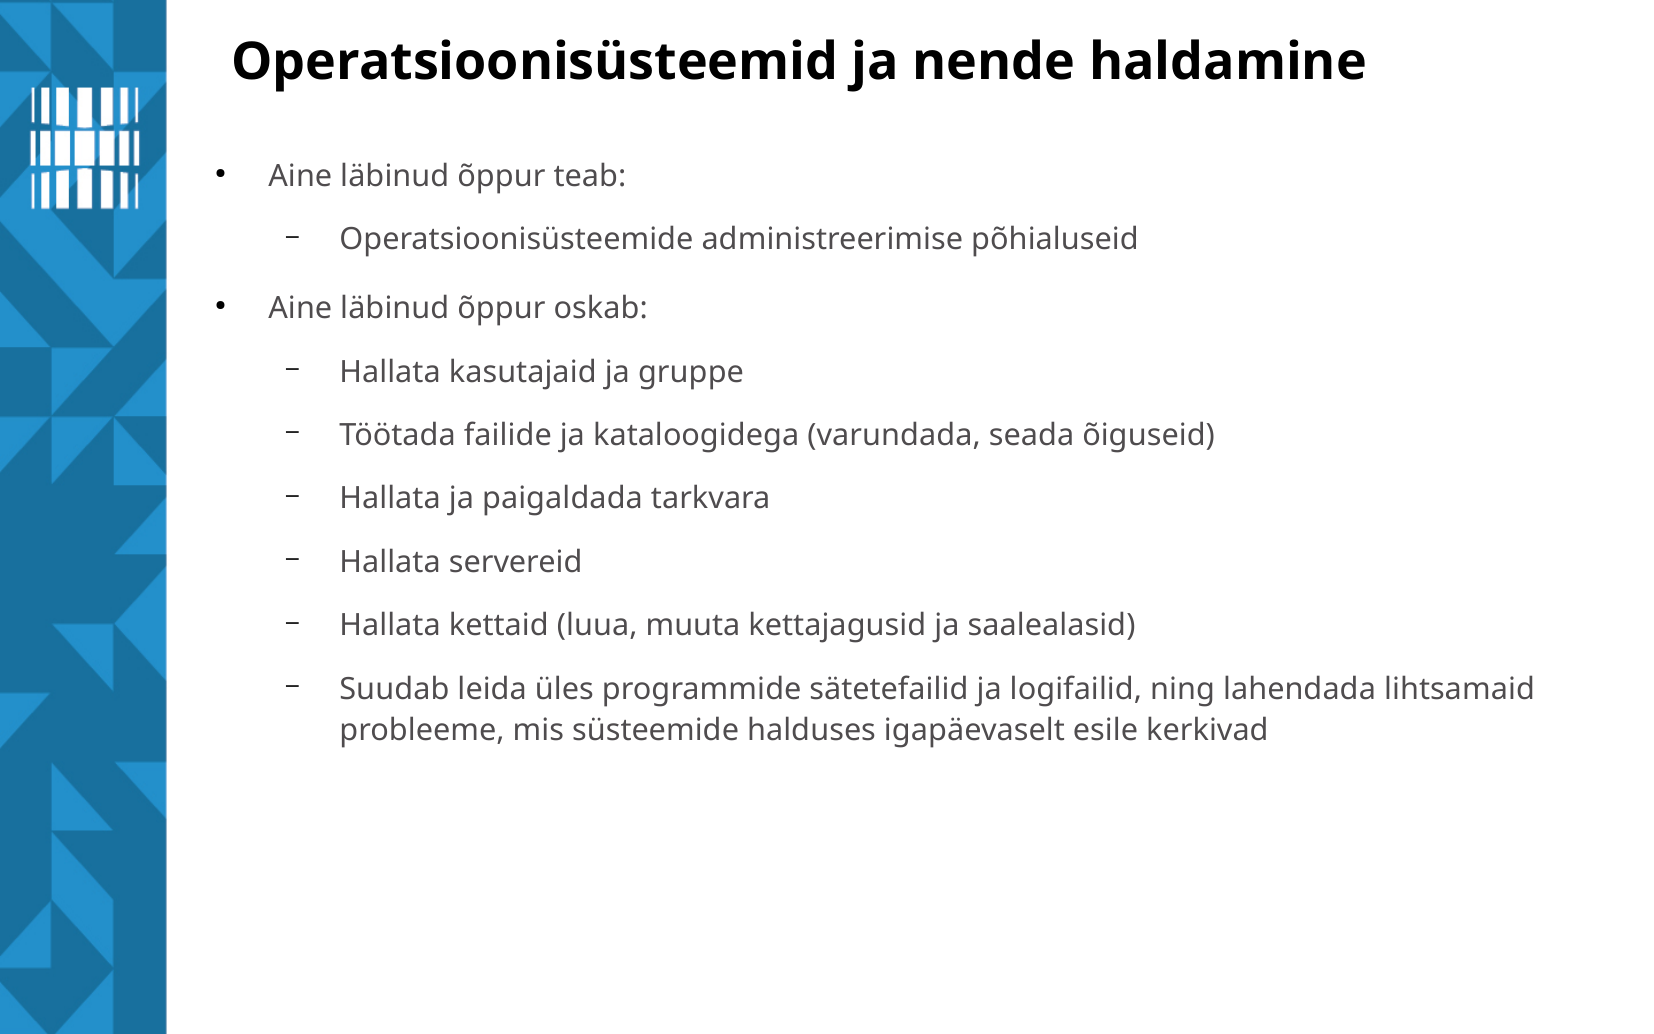

Operatsioonisüsteemid ja nende haldamine
# Aine läbinud õppur teab:
Operatsioonisüsteemide administreerimise põhialuseid
Aine läbinud õppur oskab:
Hallata kasutajaid ja gruppe
Töötada failide ja kataloogidega (varundada, seada õiguseid)
Hallata ja paigaldada tarkvara
Hallata servereid
Hallata kettaid (luua, muuta kettajagusid ja saalealasid)
Suudab leida üles programmide sätetefailid ja logifailid, ning lahendada lihtsamaid probleeme, mis süsteemide halduses igapäevaselt esile kerkivad